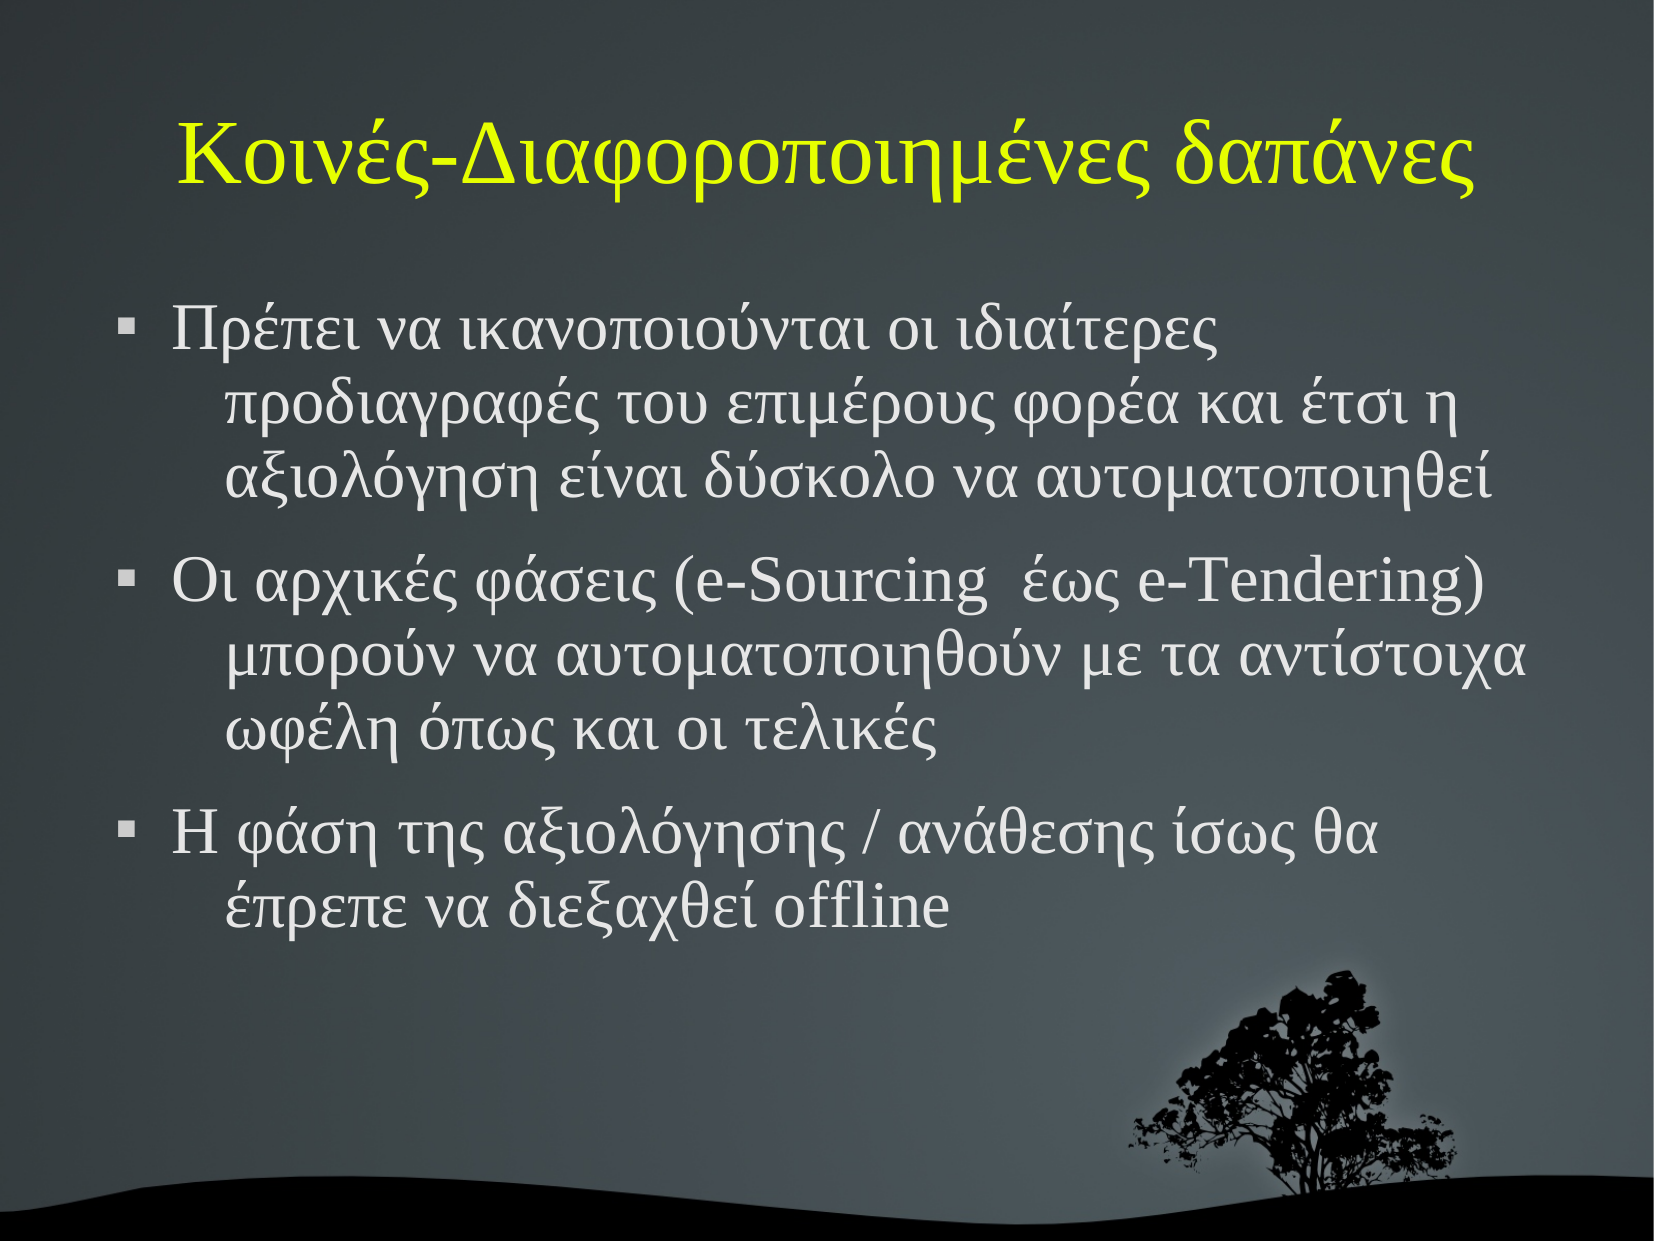

# Κοινές-Διαφοροποιημένες δαπάνες
Πρέπει να ικανοποιούνται οι ιδιαίτερες προδιαγραφές του επιμέρους φορέα και έτσι η αξιολόγηση είναι δύσκολο να αυτοματοποιηθεί
Οι αρχικές φάσεις (e-Sourcing έως e-Tendering) μπορούν να αυτοματοποιηθούν με τα αντίστοιχα ωφέλη όπως και οι τελικές
Η φάση της αξιολόγησης / ανάθεσης ίσως θα έπρεπε να διεξαχθεί offline